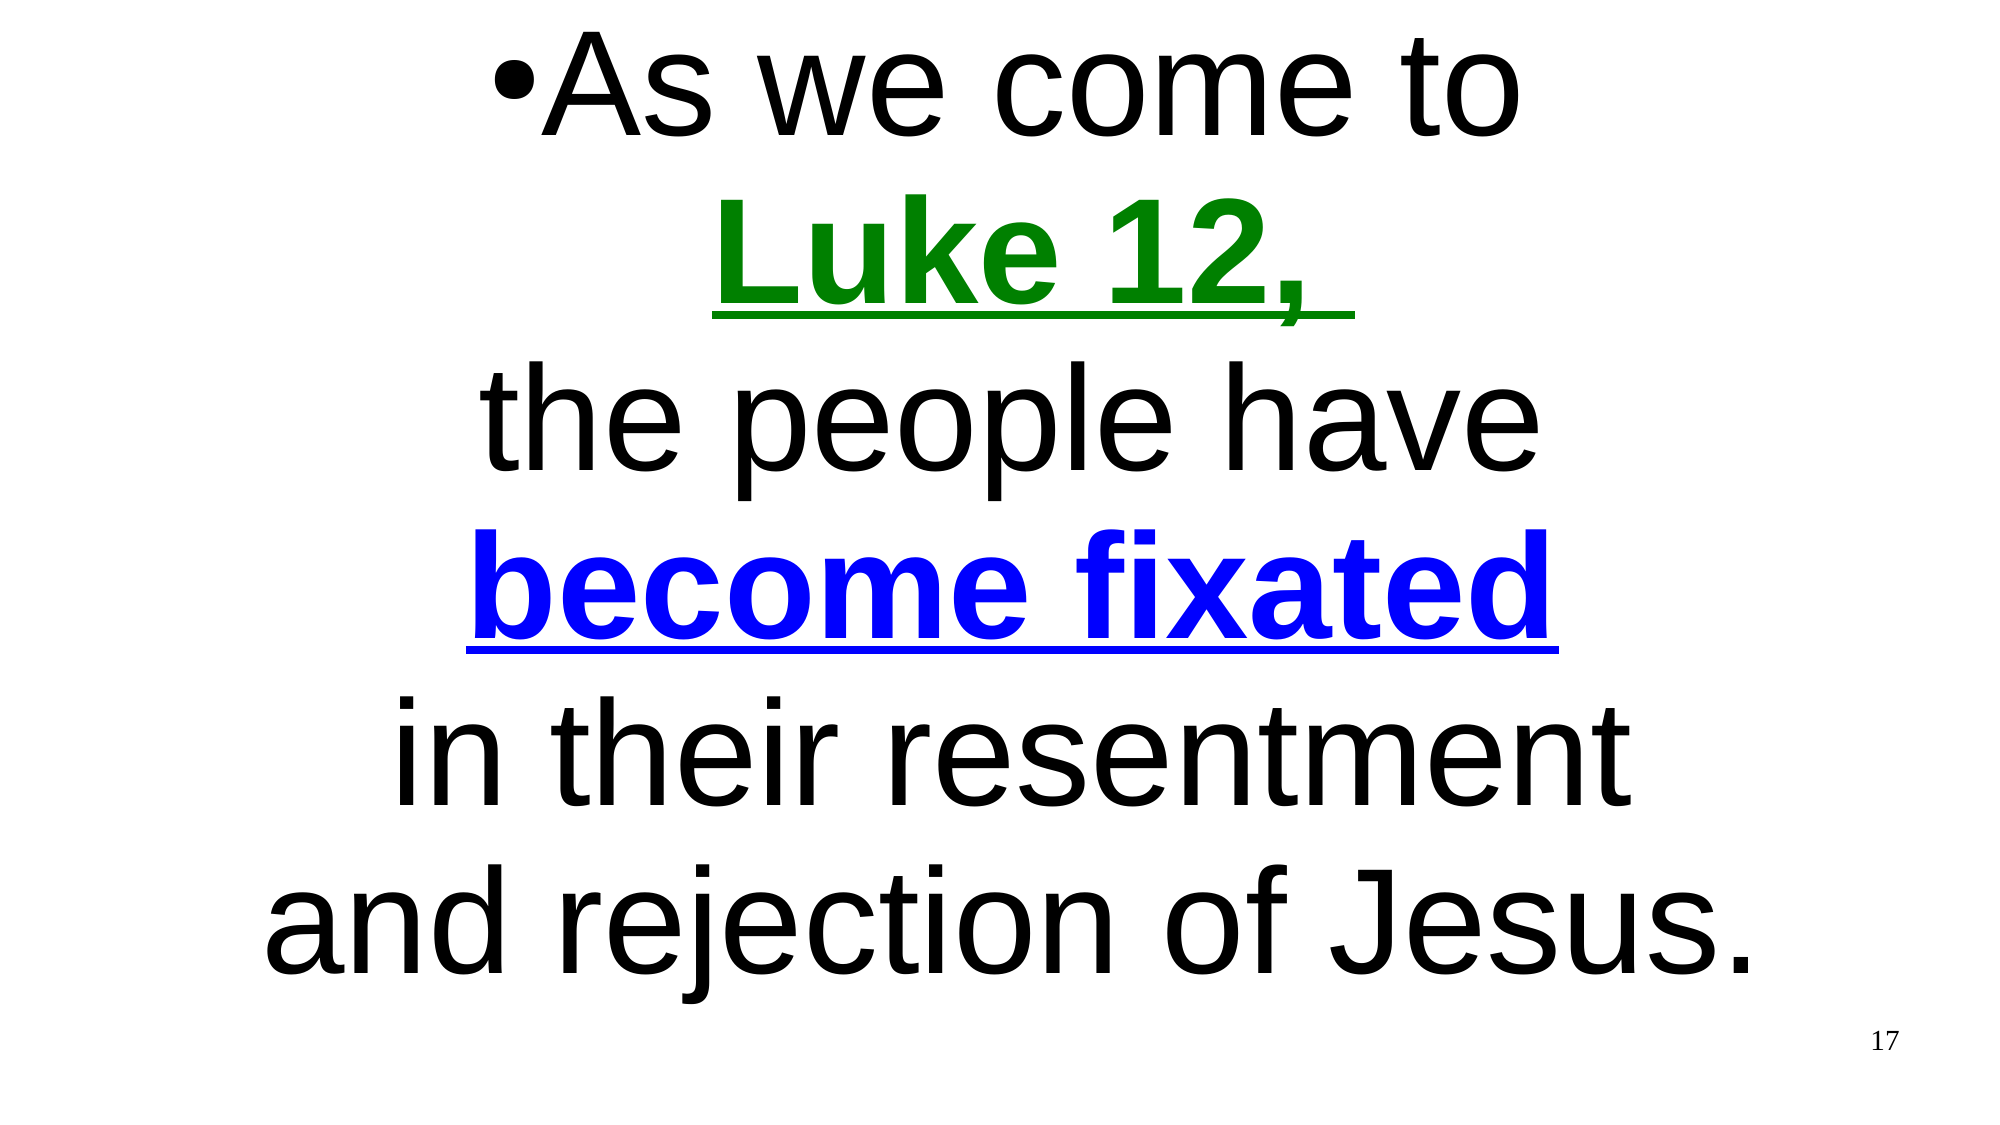

# As we come to Luke 12, the people have become fixated in their resentment and rejection of Jesus.
17